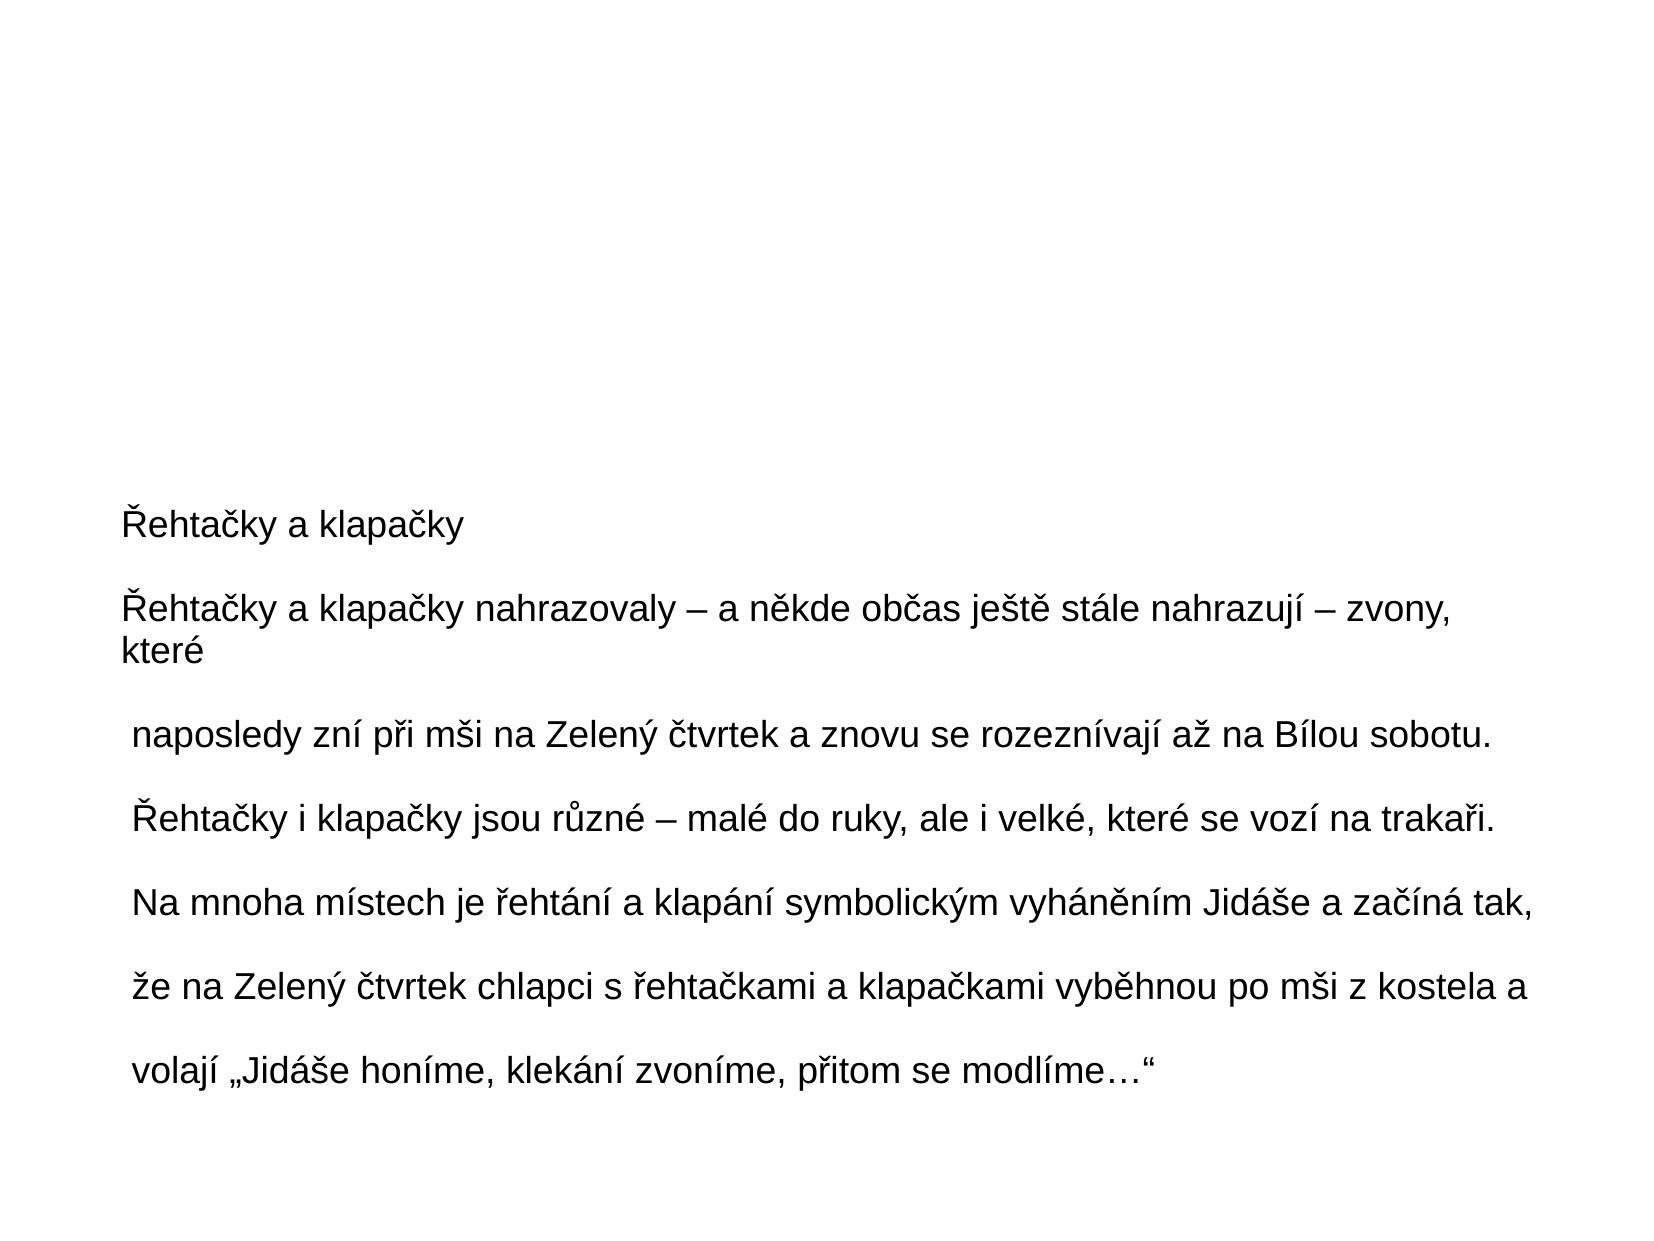

#
Řehtačky a klapačky
Řehtačky a klapačky nahrazovaly – a někde občas ještě stále nahrazují – zvony, které
 naposledy zní při mši na Zelený čtvrtek a znovu se rozeznívají až na Bílou sobotu.
 Řehtačky i klapačky jsou různé – malé do ruky, ale i velké, které se vozí na trakaři.
 Na mnoha místech je řehtání a klapání symbolickým vyháněním Jidáše a začíná tak,
 že na Zelený čtvrtek chlapci s řehtačkami a klapačkami vyběhnou po mši z kostela a
 volají „Jidáše honíme, klekání zvoníme, přitom se modlíme…“